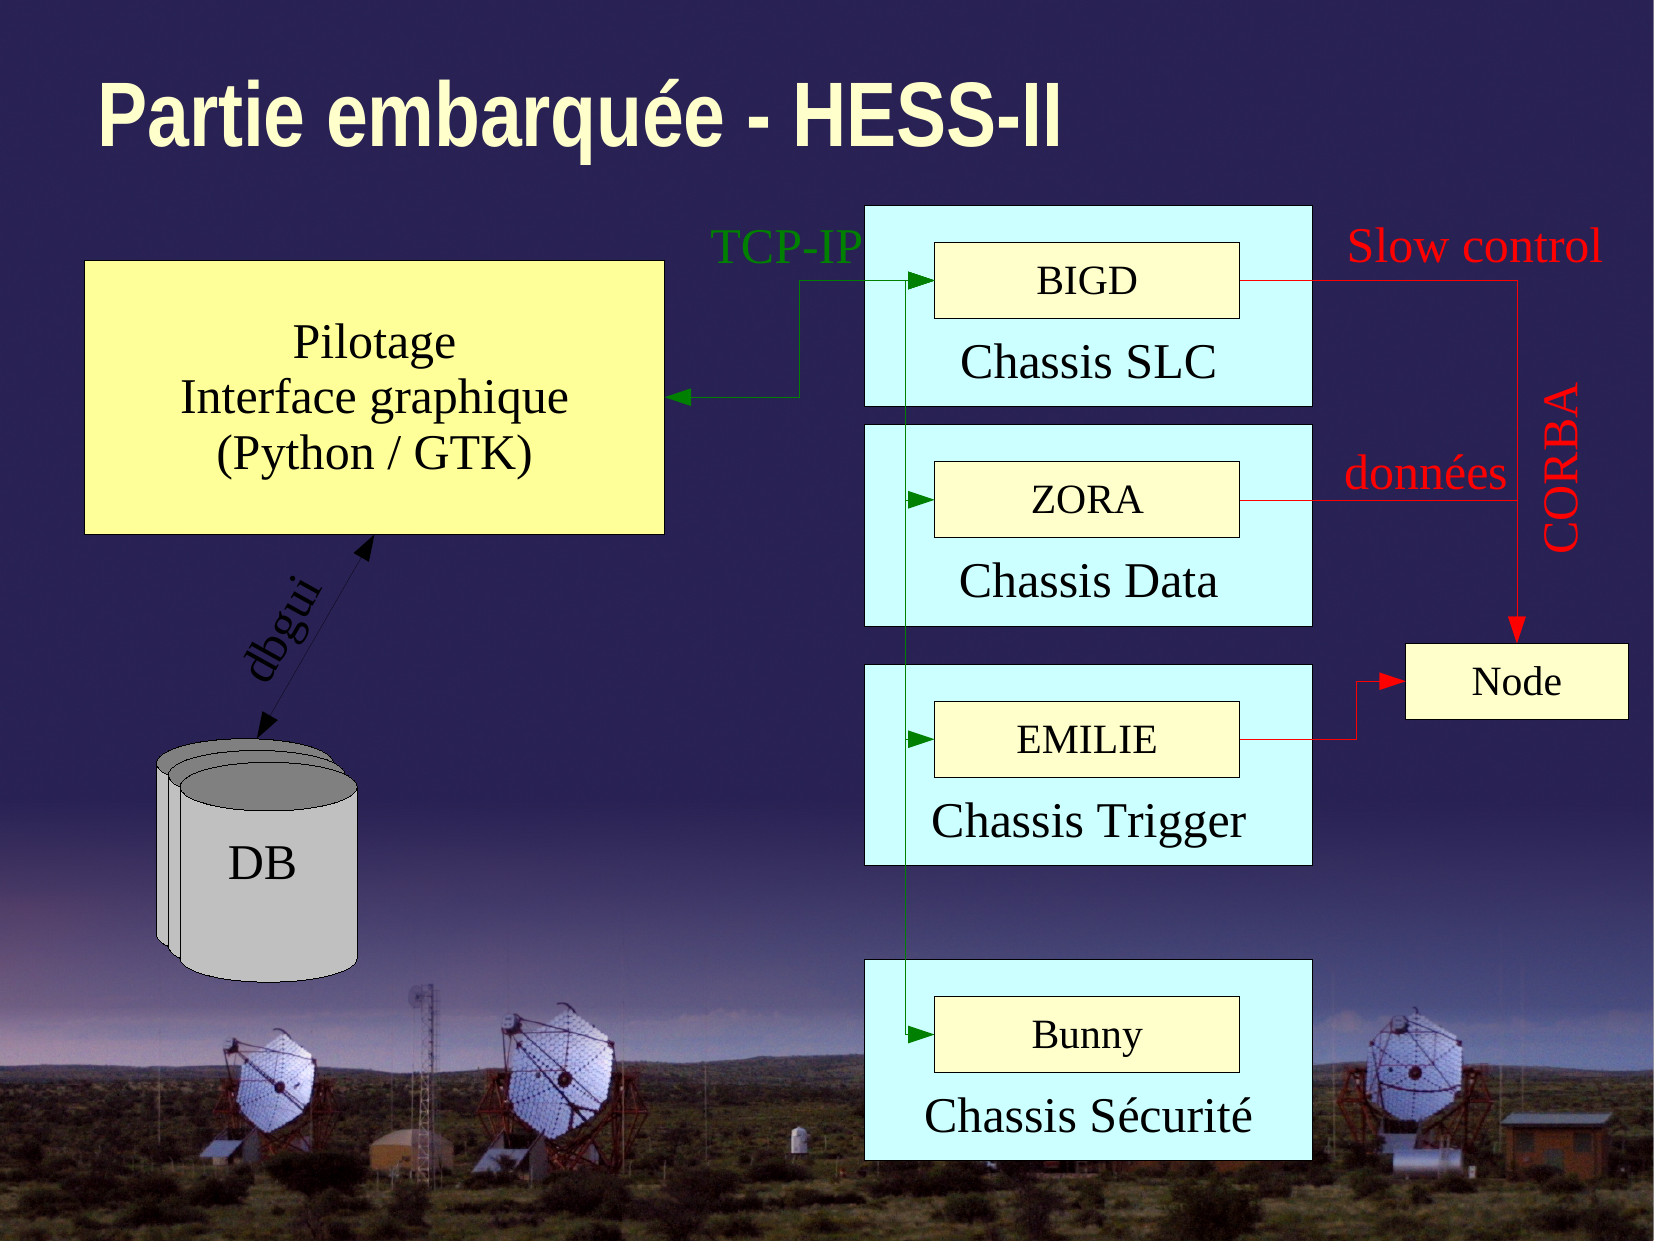

# Partie embarquée - HESS-II
Chassis SLC
Slow control
TCP-IP
BIGD
Pilotage
Interface graphique
(Python / GTK)
Chassis Data
CORBA
données
ZORA
dbgui
Node
Chassis Trigger
EMILIE
DB
Chassis Sécurité
Bunny